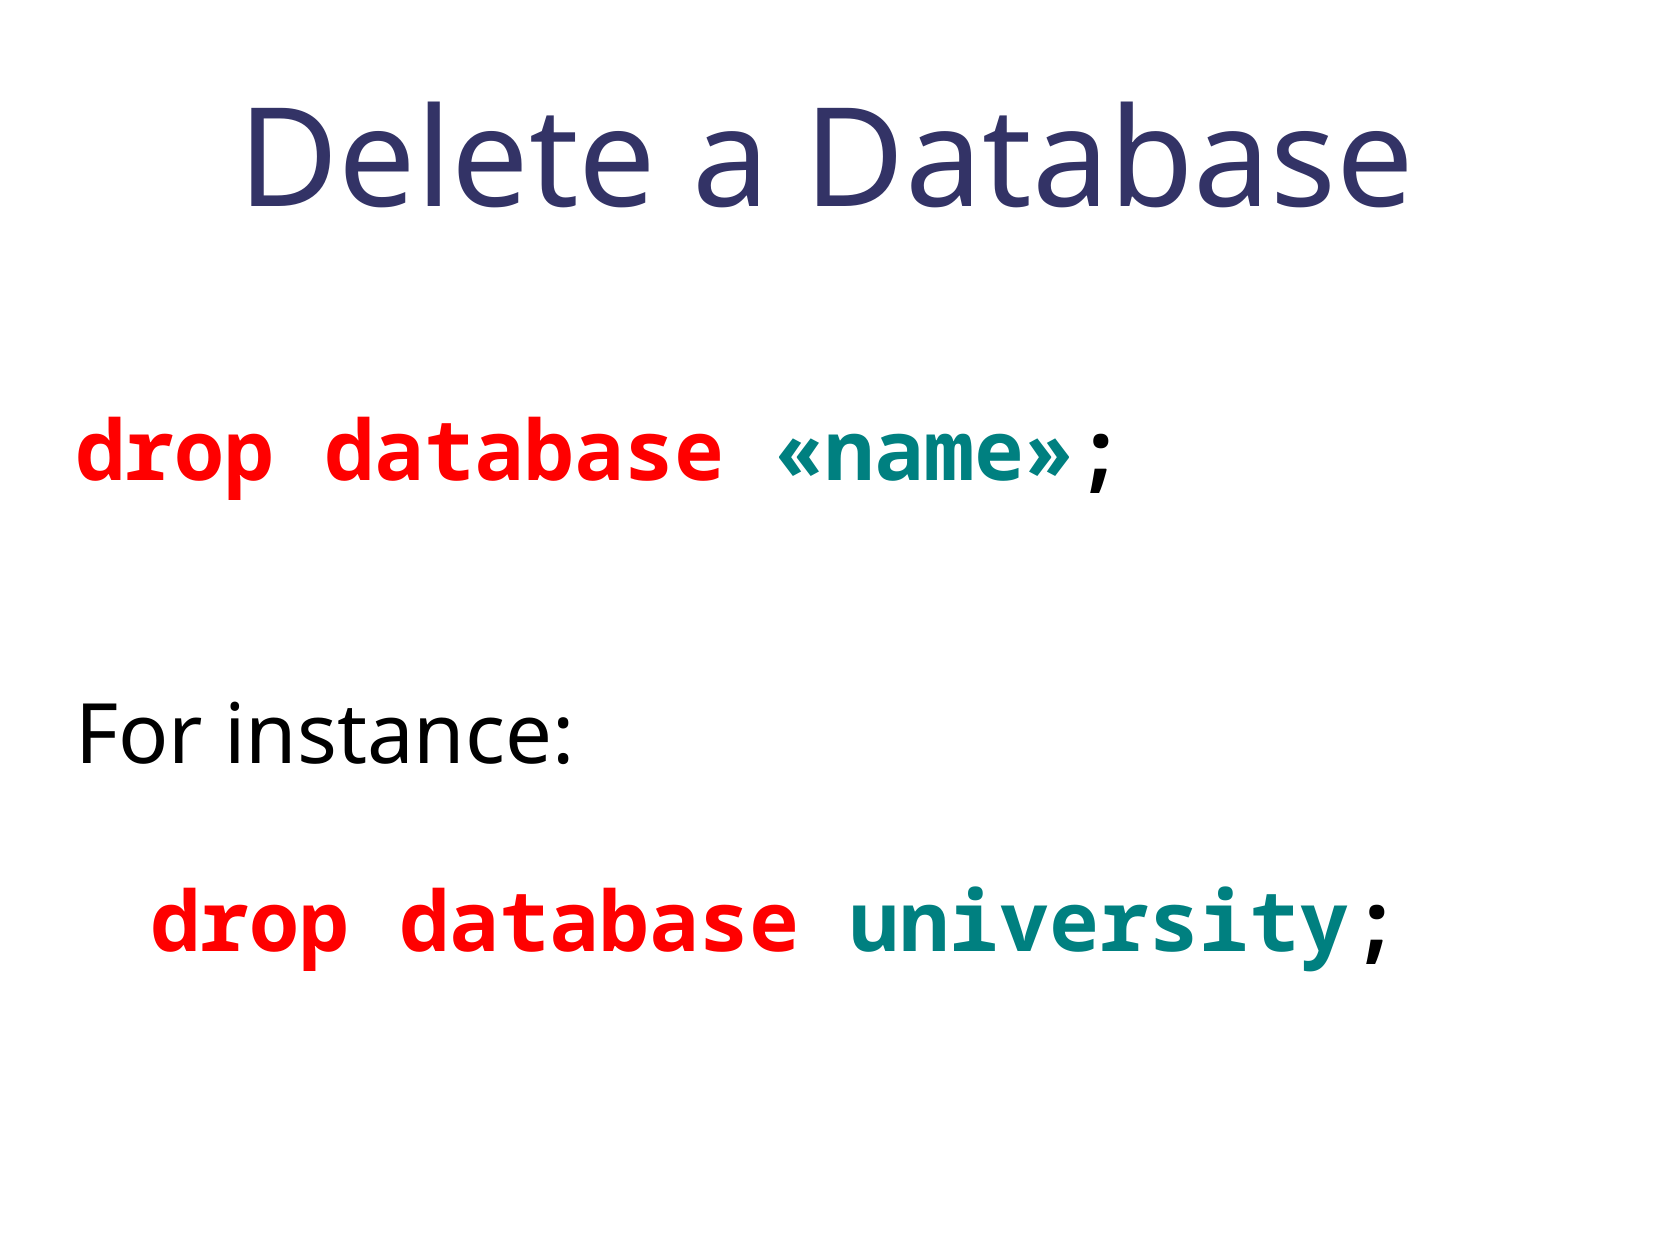

# Delete a Database
drop database «name»;
For instance:
drop database university;